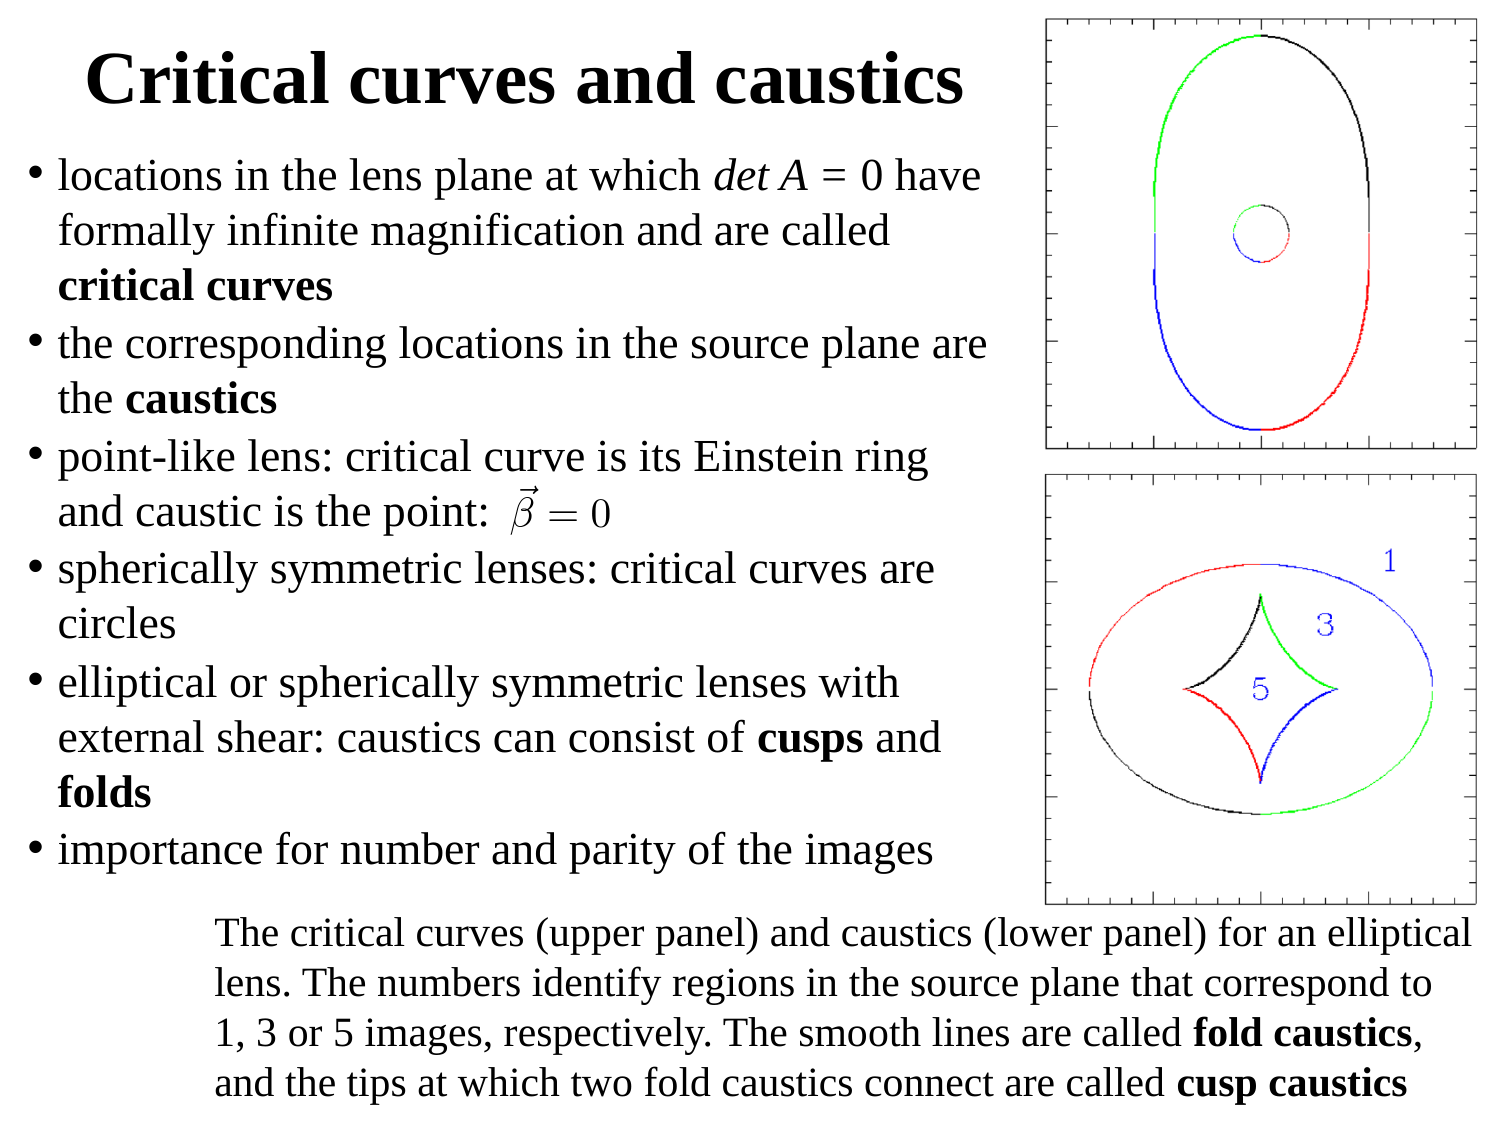

# Critical curves and caustics
locations in the lens plane at which det A = 0 have formally infinite magnification and are called critical curves
the corresponding locations in the source plane are the caustics
point-like lens: critical curve is its Einstein ring and caustic is the point:
spherically symmetric lenses: critical curves are circles
elliptical or spherically symmetric lenses with external shear: caustics can consist of cusps and folds
importance for number and parity of the images
The critical curves (upper panel) and caustics (lower panel) for an elliptical lens. The numbers identify regions in the source plane that correspond to 1, 3 or 5 images, respectively. The smooth lines are called fold caustics, and the tips at which two fold caustics connect are called cusp caustics